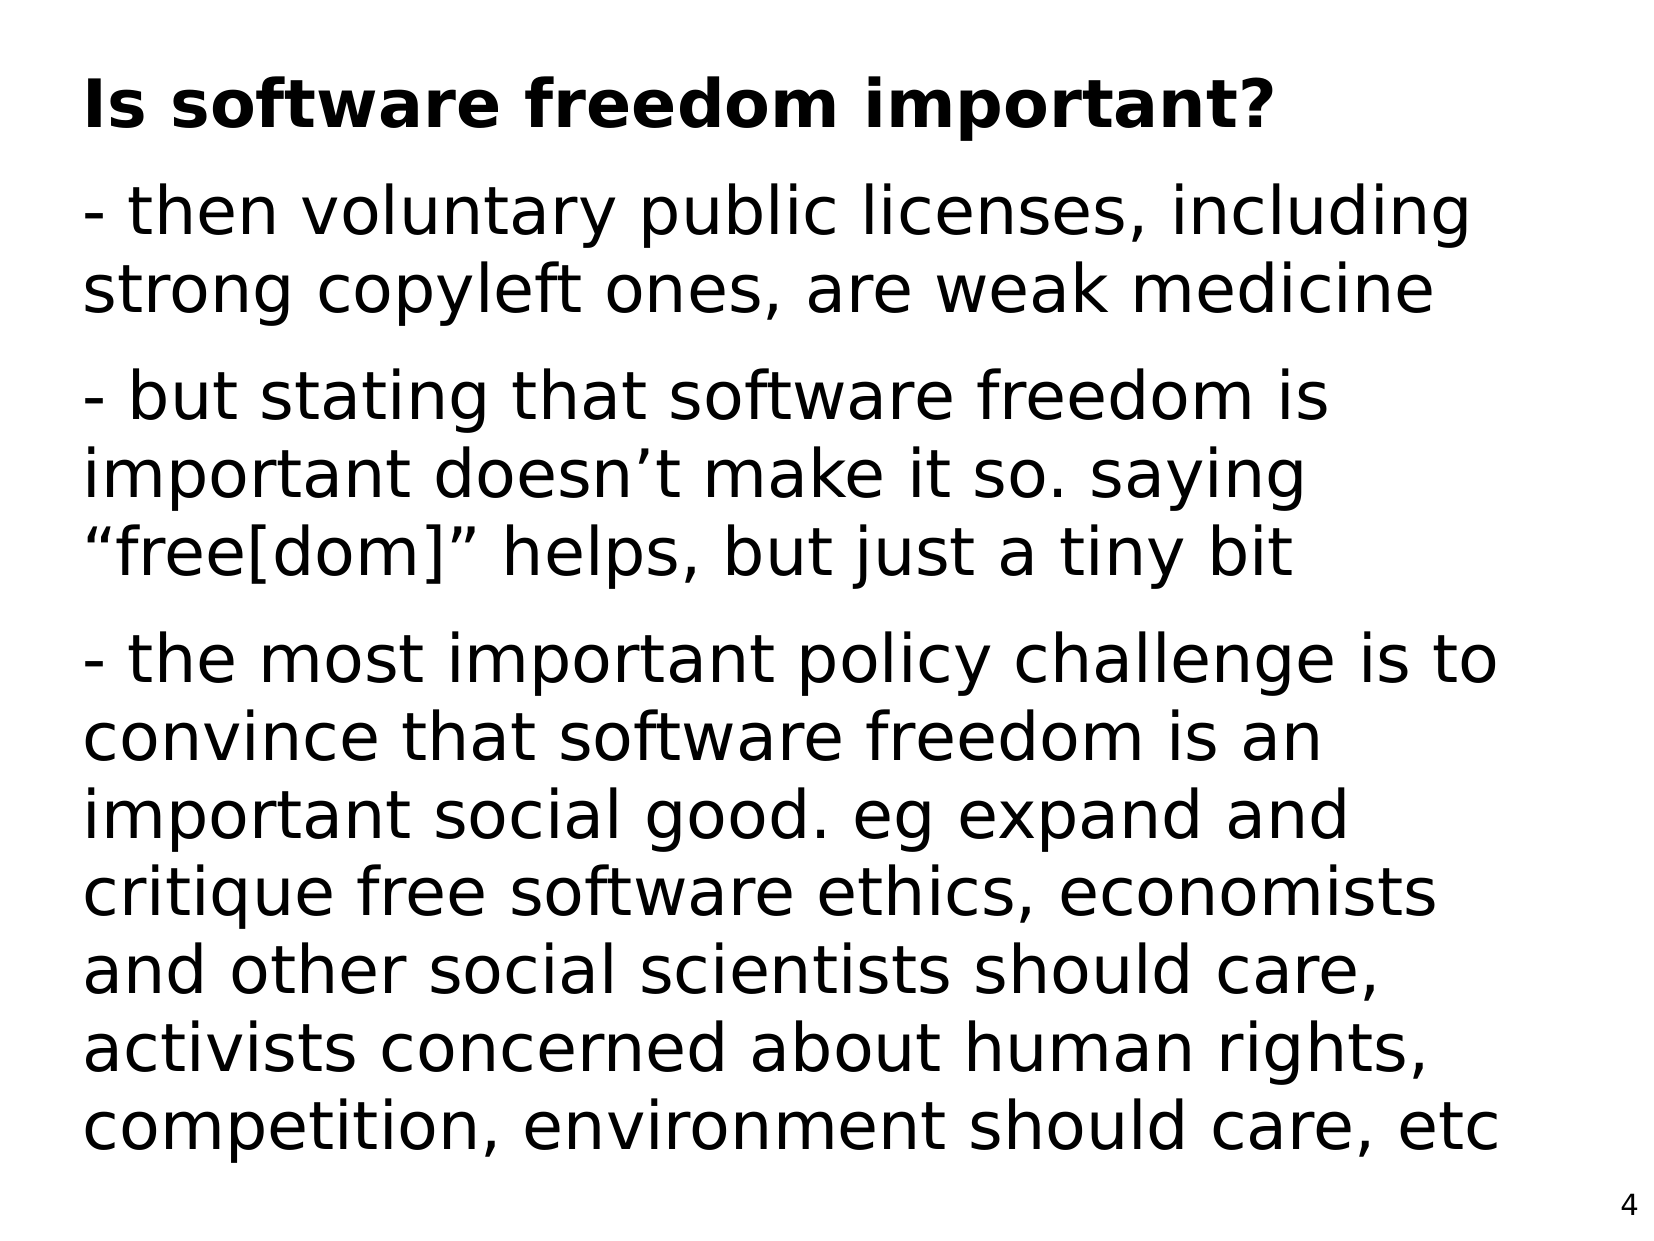

# Is software freedom important?
- then voluntary public licenses, including strong copyleft ones, are weak medicine
- but stating that software freedom is important doesn’t make it so. saying “free[dom]” helps, but just a tiny bit
- the most important policy challenge is to convince that software freedom is an important social good. eg expand and critique free software ethics, economists and other social scientists should care, activists concerned about human rights, competition, environment should care, etc